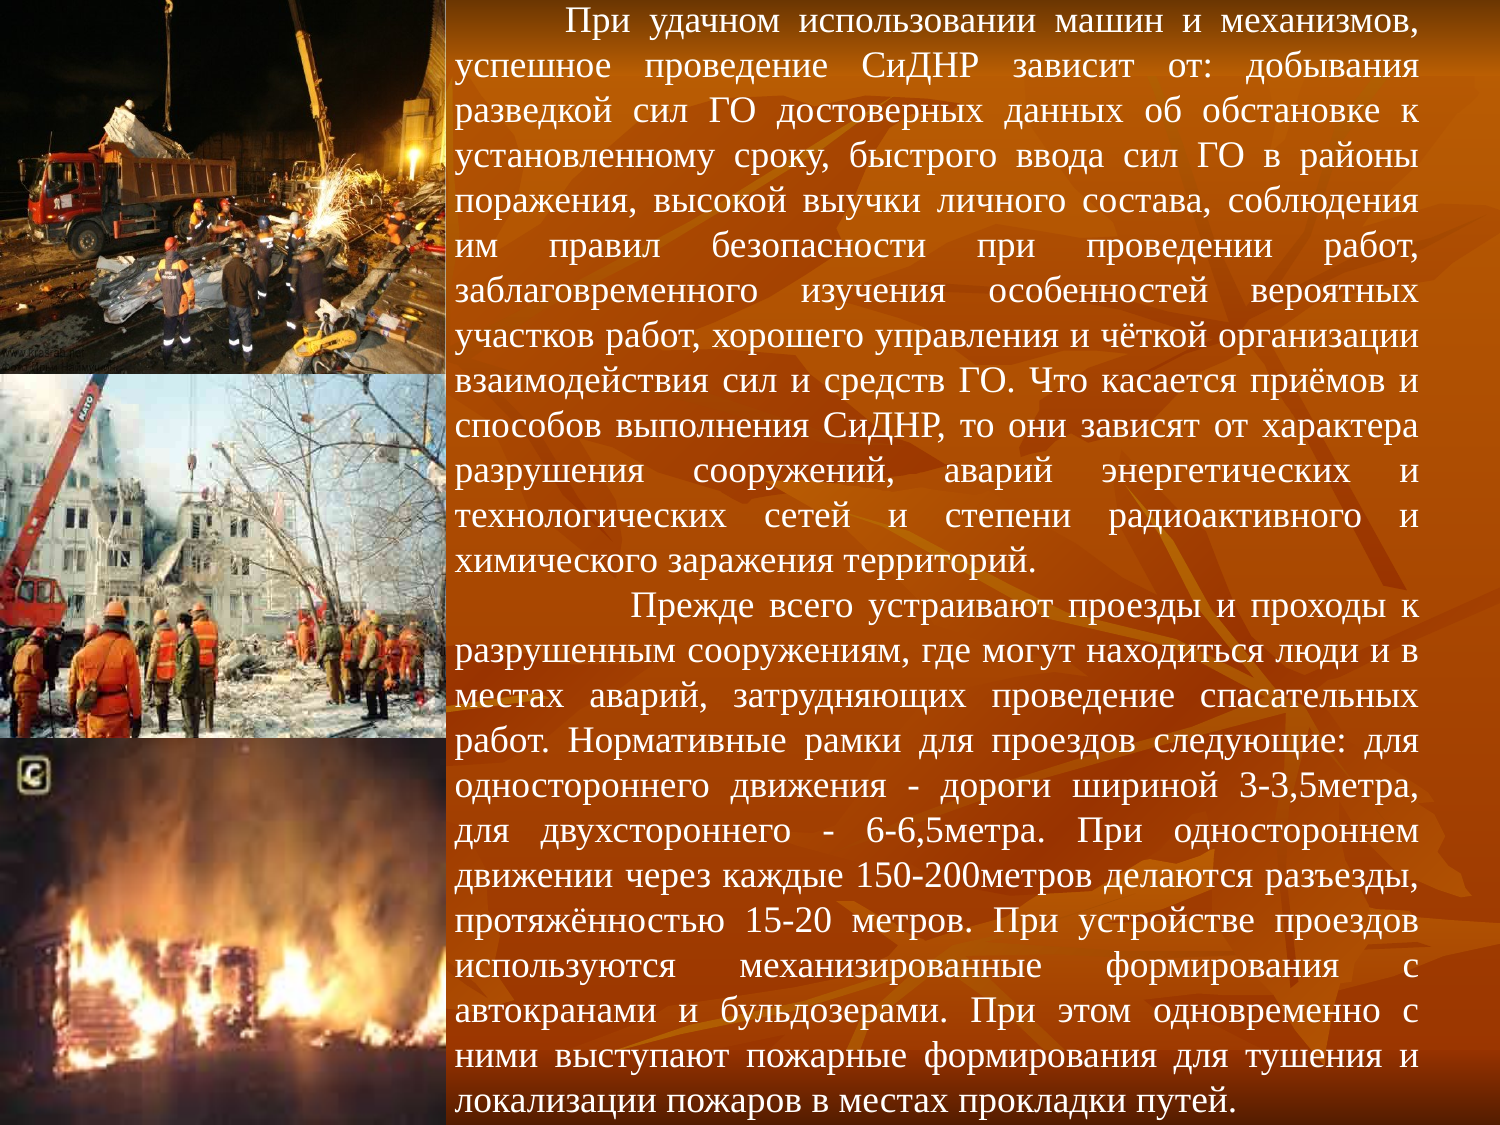

При удачном использовании машин и механизмов, успешное проведение СиДНР зависит от: добывания разведкой сил ГО достоверных данных об обстановке к установленному сроку, быстрого ввода сил ГО в районы поражения, высокой выучки личного состава, соблюдения им правил безопасности при проведении работ, заблаговременного изучения особенностей вероятных участков работ, хорошего управления и чёткой организации взаимодействия сил и средств ГО. Что касается приёмов и способов выполнения СиДНР, то они зависят от характера разрушения сооружений, аварий энергетических и технологических сетей и степени радиоактивного и химического заражения территорий.
 Прежде всего устраивают проезды и проходы к разрушенным сооружениям, где могут находиться люди и в местах аварий, затрудняющих проведение спасательных работ. Нормативные рамки для проездов следующие: для одностороннего движения - дороги шириной 3-3,5метра, для двухстороннего - 6-6,5метра. При одностороннем движении через каждые 150-200метров делаются разъезды, протяжённостью 15-20 метров. При устройстве проездов используются механизированные формирования с автокранами и бульдозерами. При этом одновременно с ними выступают пожарные формирования для тушения и локализации пожаров в местах прокладки путей.